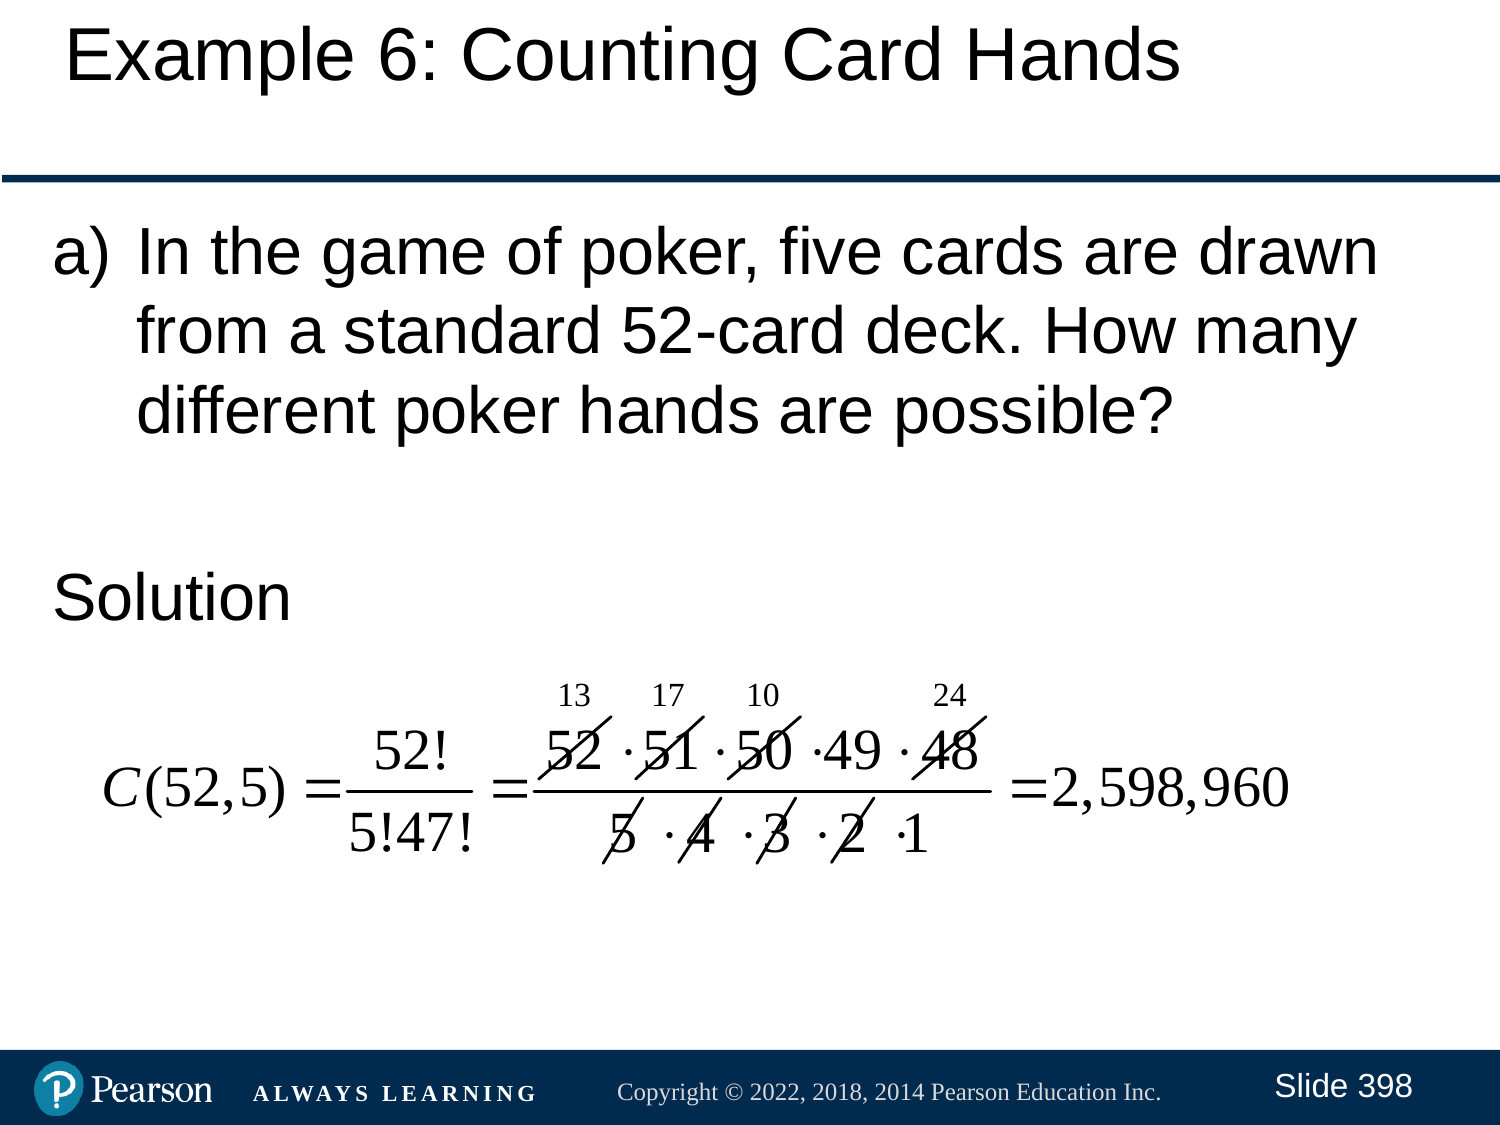

# Example 6: Counting Card Hands
In the game of poker, five cards are drawn from a standard 52-card deck. How many different poker hands are possible?
Solution